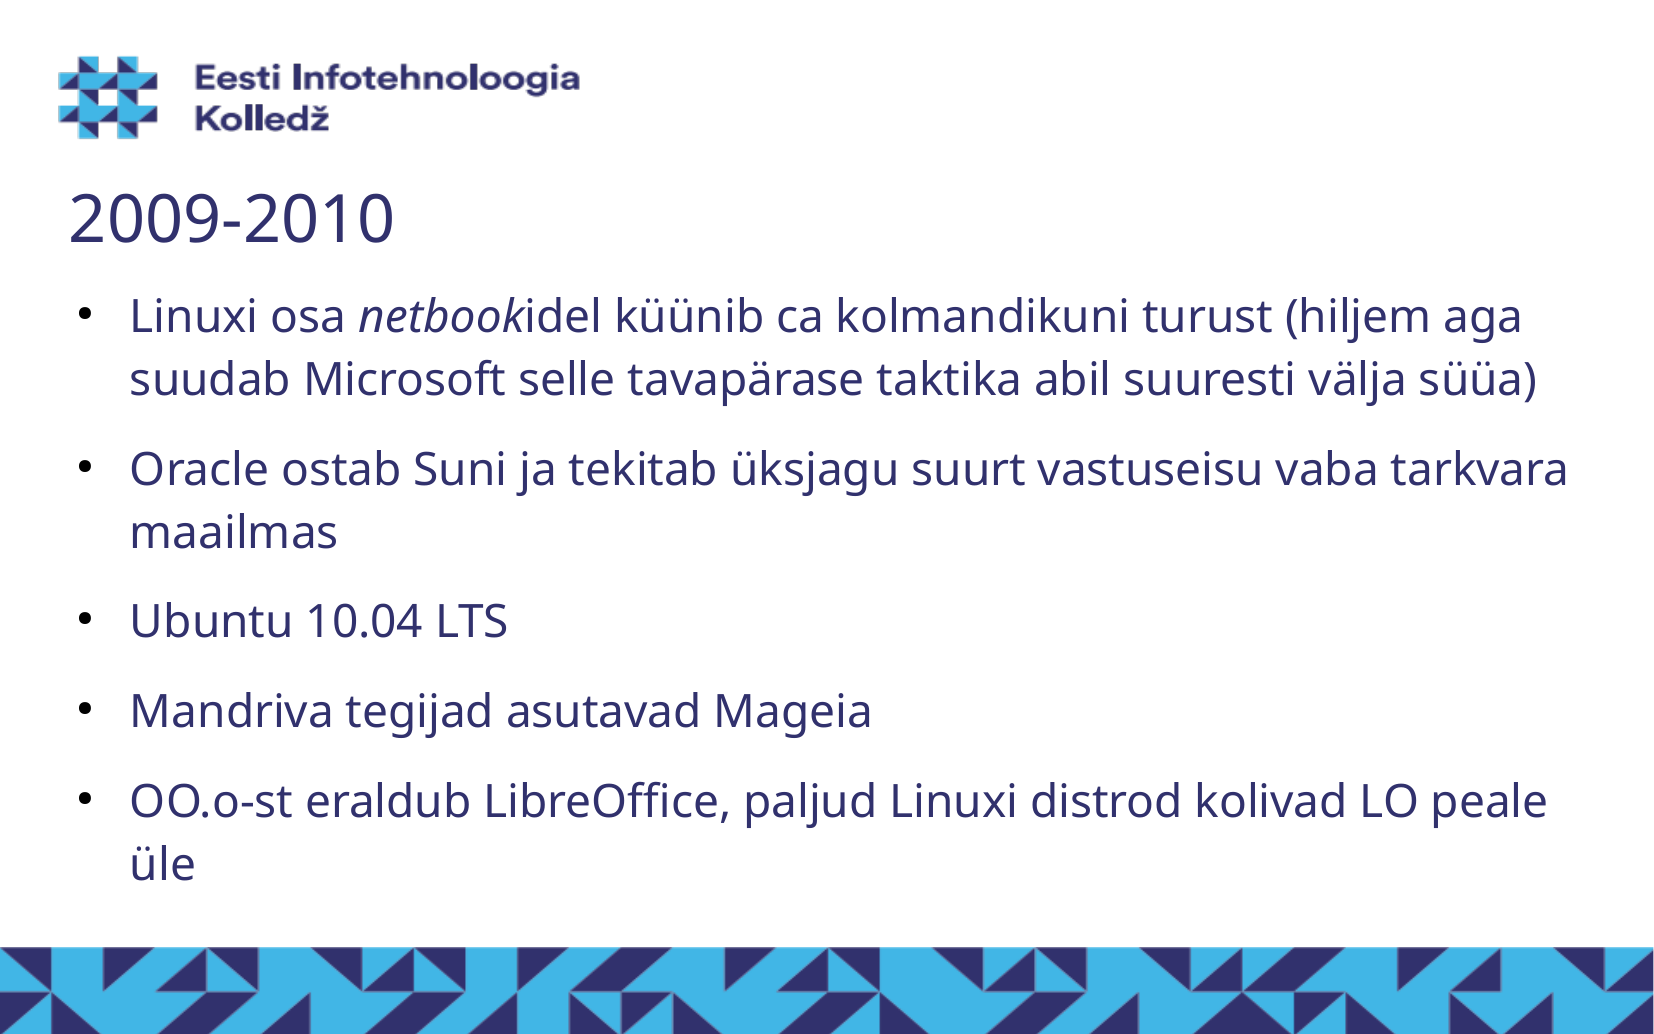

# 2009-2010
Linuxi osa netbookidel küünib ca kolmandikuni turust (hiljem aga suudab Microsoft selle tavapärase taktika abil suuresti välja süüa)
Oracle ostab Suni ja tekitab üksjagu suurt vastuseisu vaba tarkvara maailmas
Ubuntu 10.04 LTS
Mandriva tegijad asutavad Mageia
OO.o-st eraldub LibreOffice, paljud Linuxi distrod kolivad LO peale üle